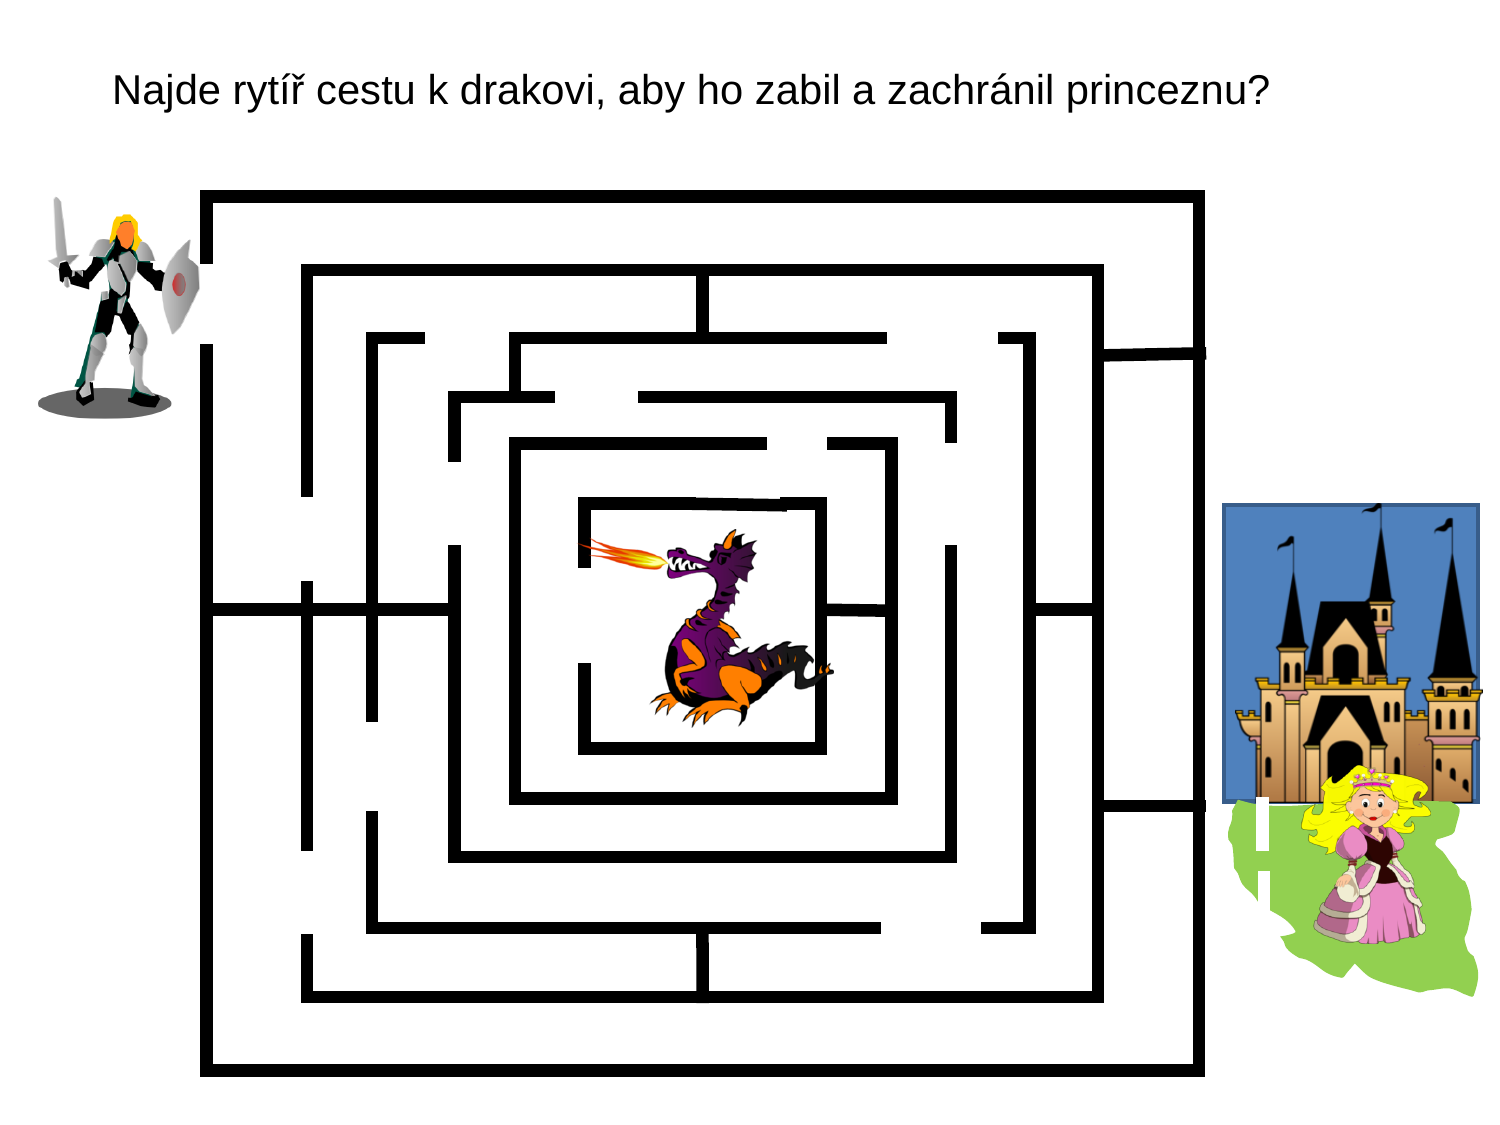

Najde rytíř cestu k drakovi, aby ho zabil a zachránil princeznu?